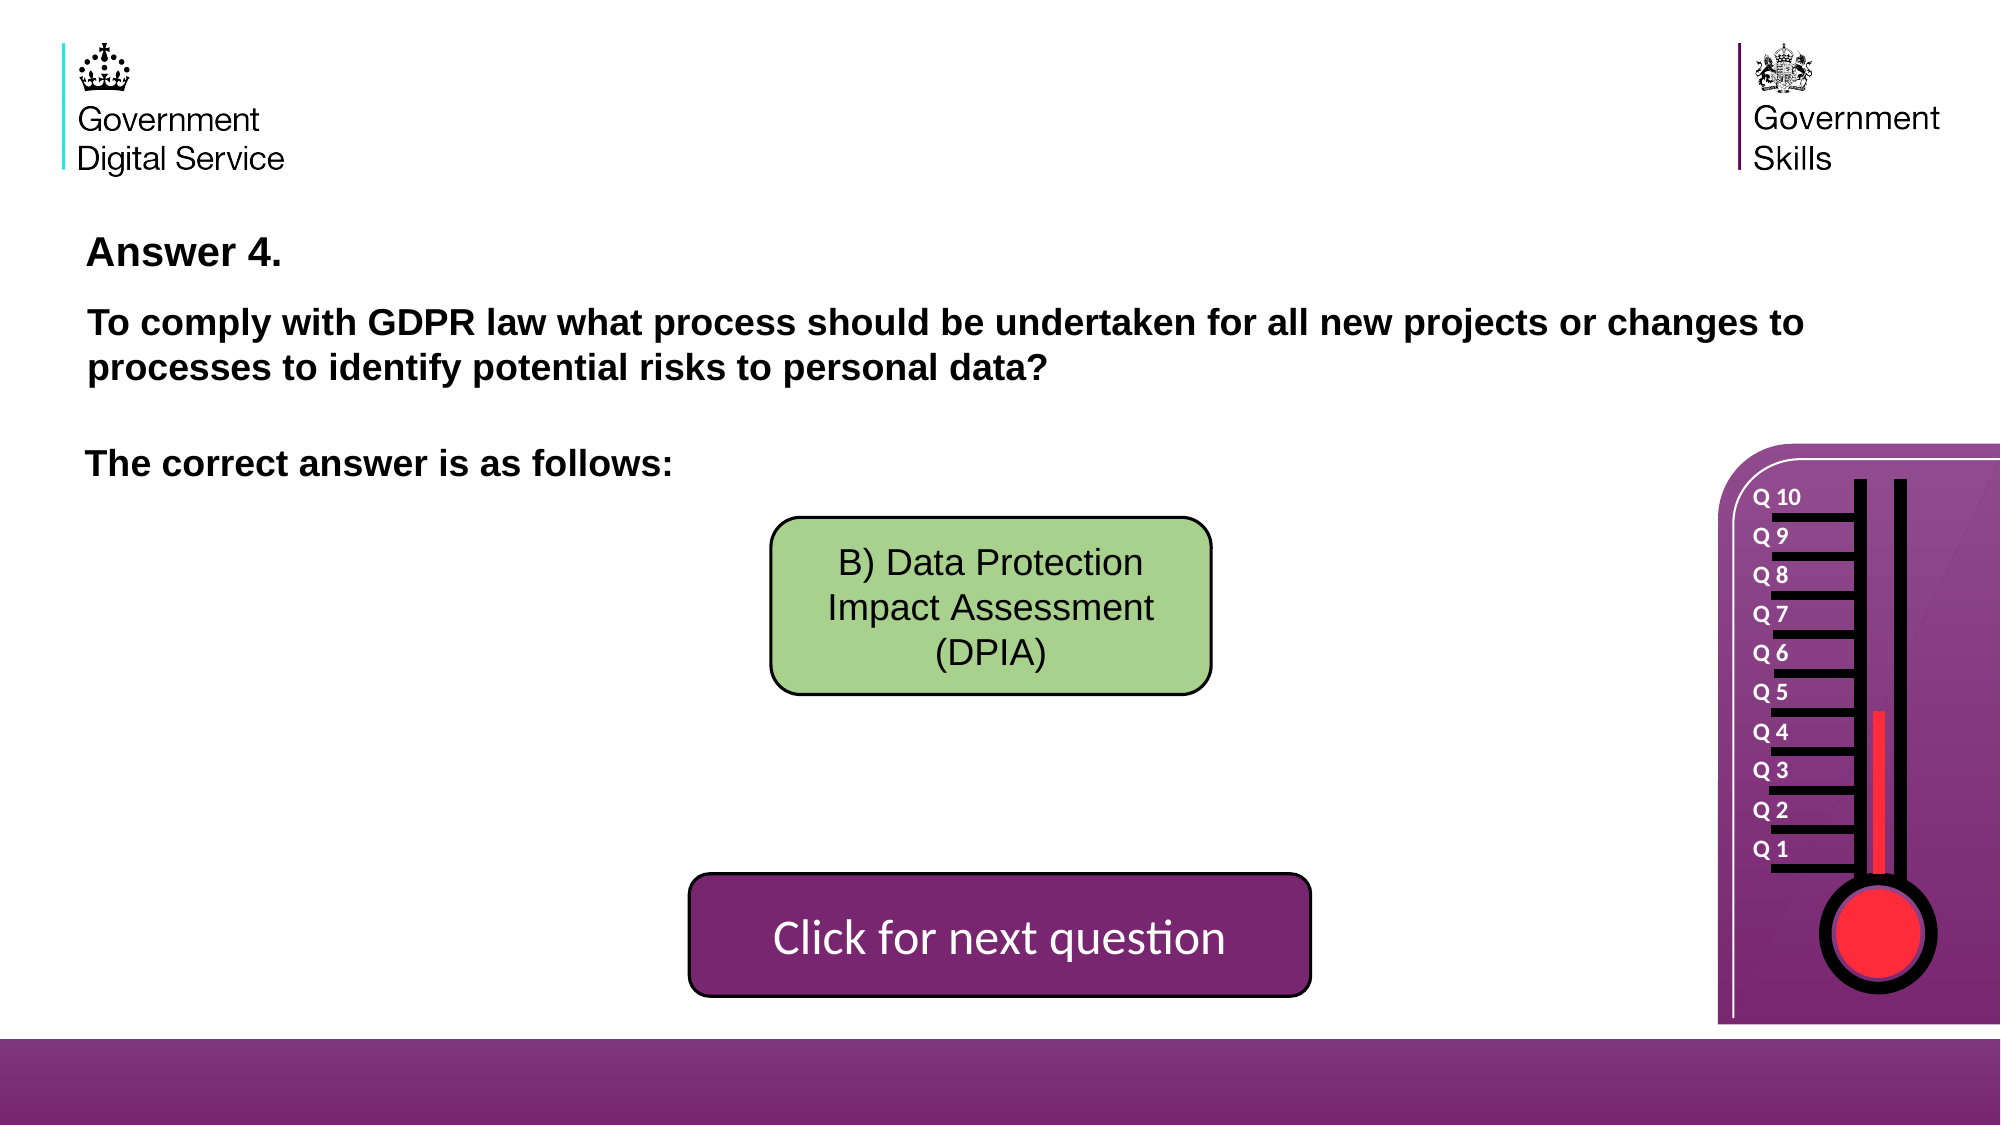

# Answer 4.
To comply with GDPR law what process should be undertaken for all new projects or changes to processes to identify potential risks to personal data?
The correct answer is as follows:
B) Data Protection Impact Assessment (DPIA)
Click for next question